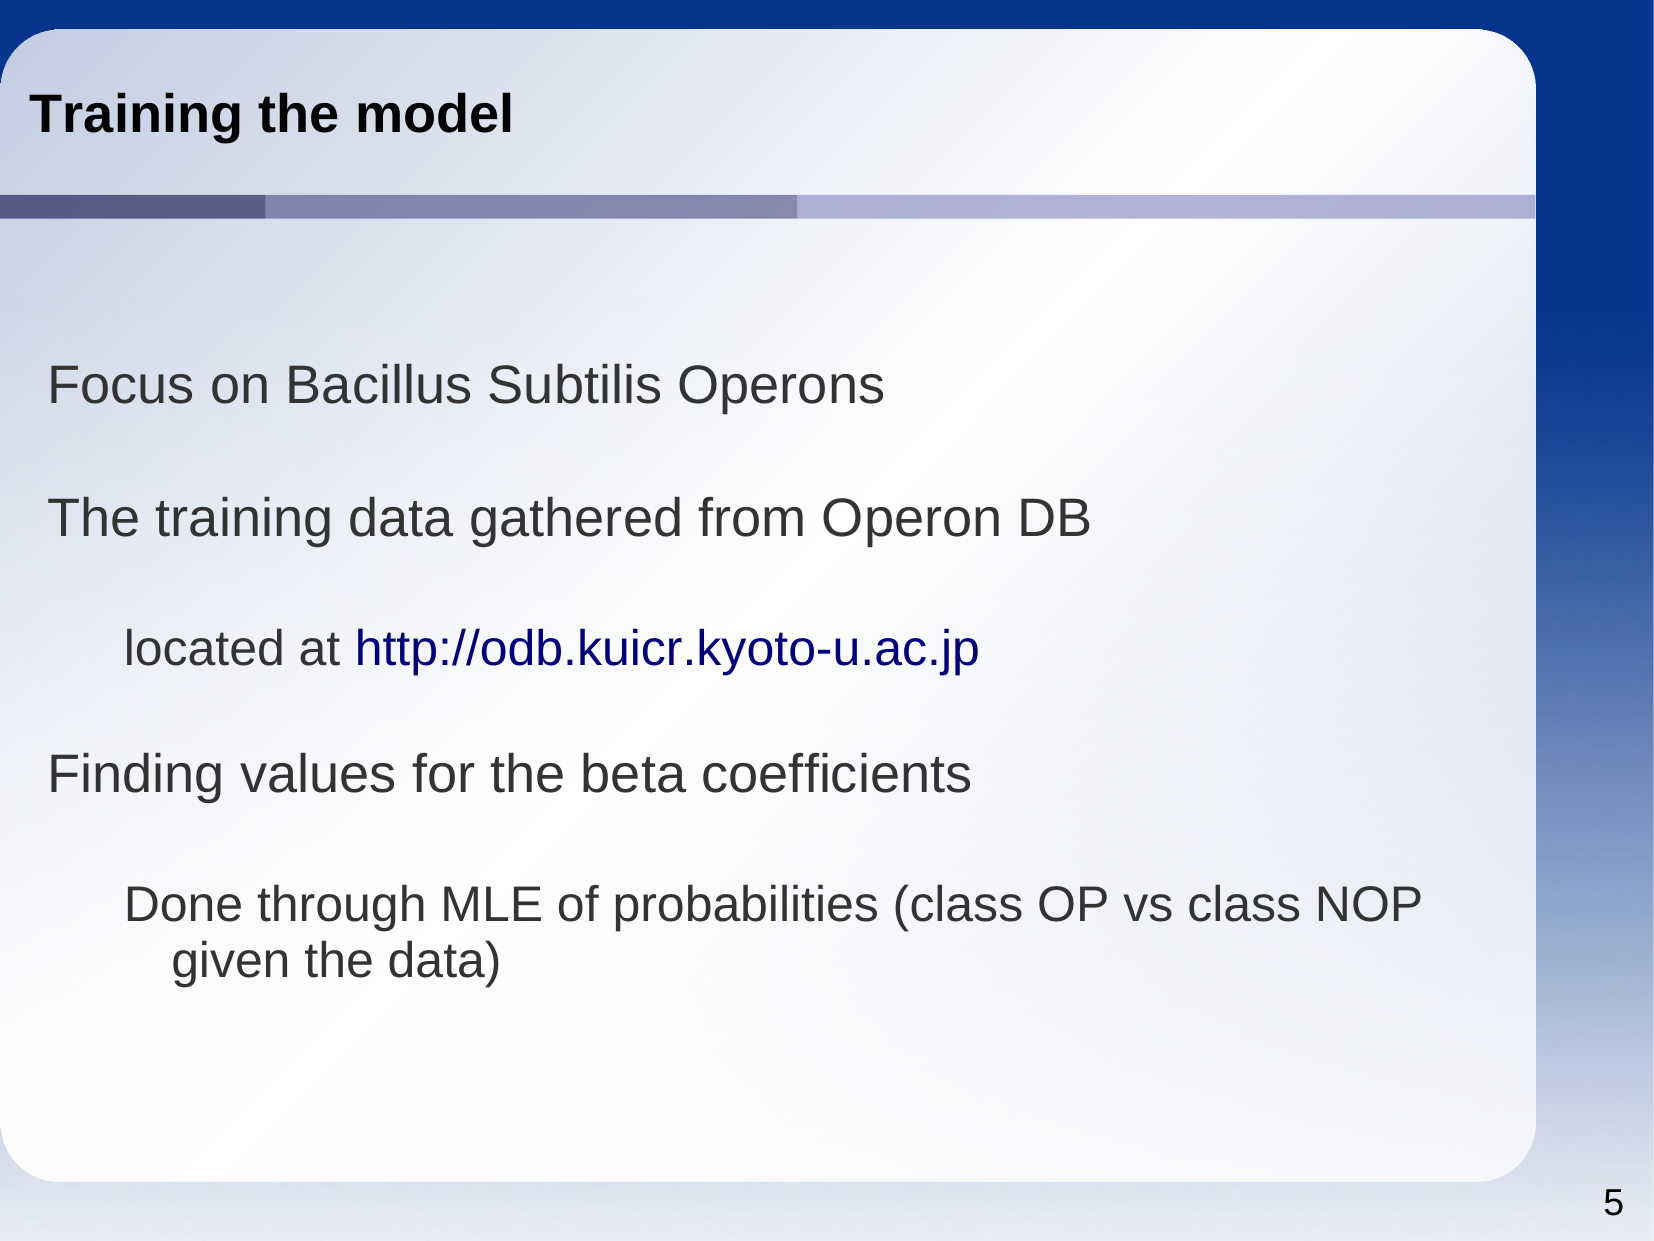

# Training the model
Focus on Bacillus Subtilis Operons
The training data gathered from Operon DB
located at http://odb.kuicr.kyoto-u.ac.jp
Finding values for the beta coefficients
Done through MLE of probabilities (class OP vs class NOP given the data)
5